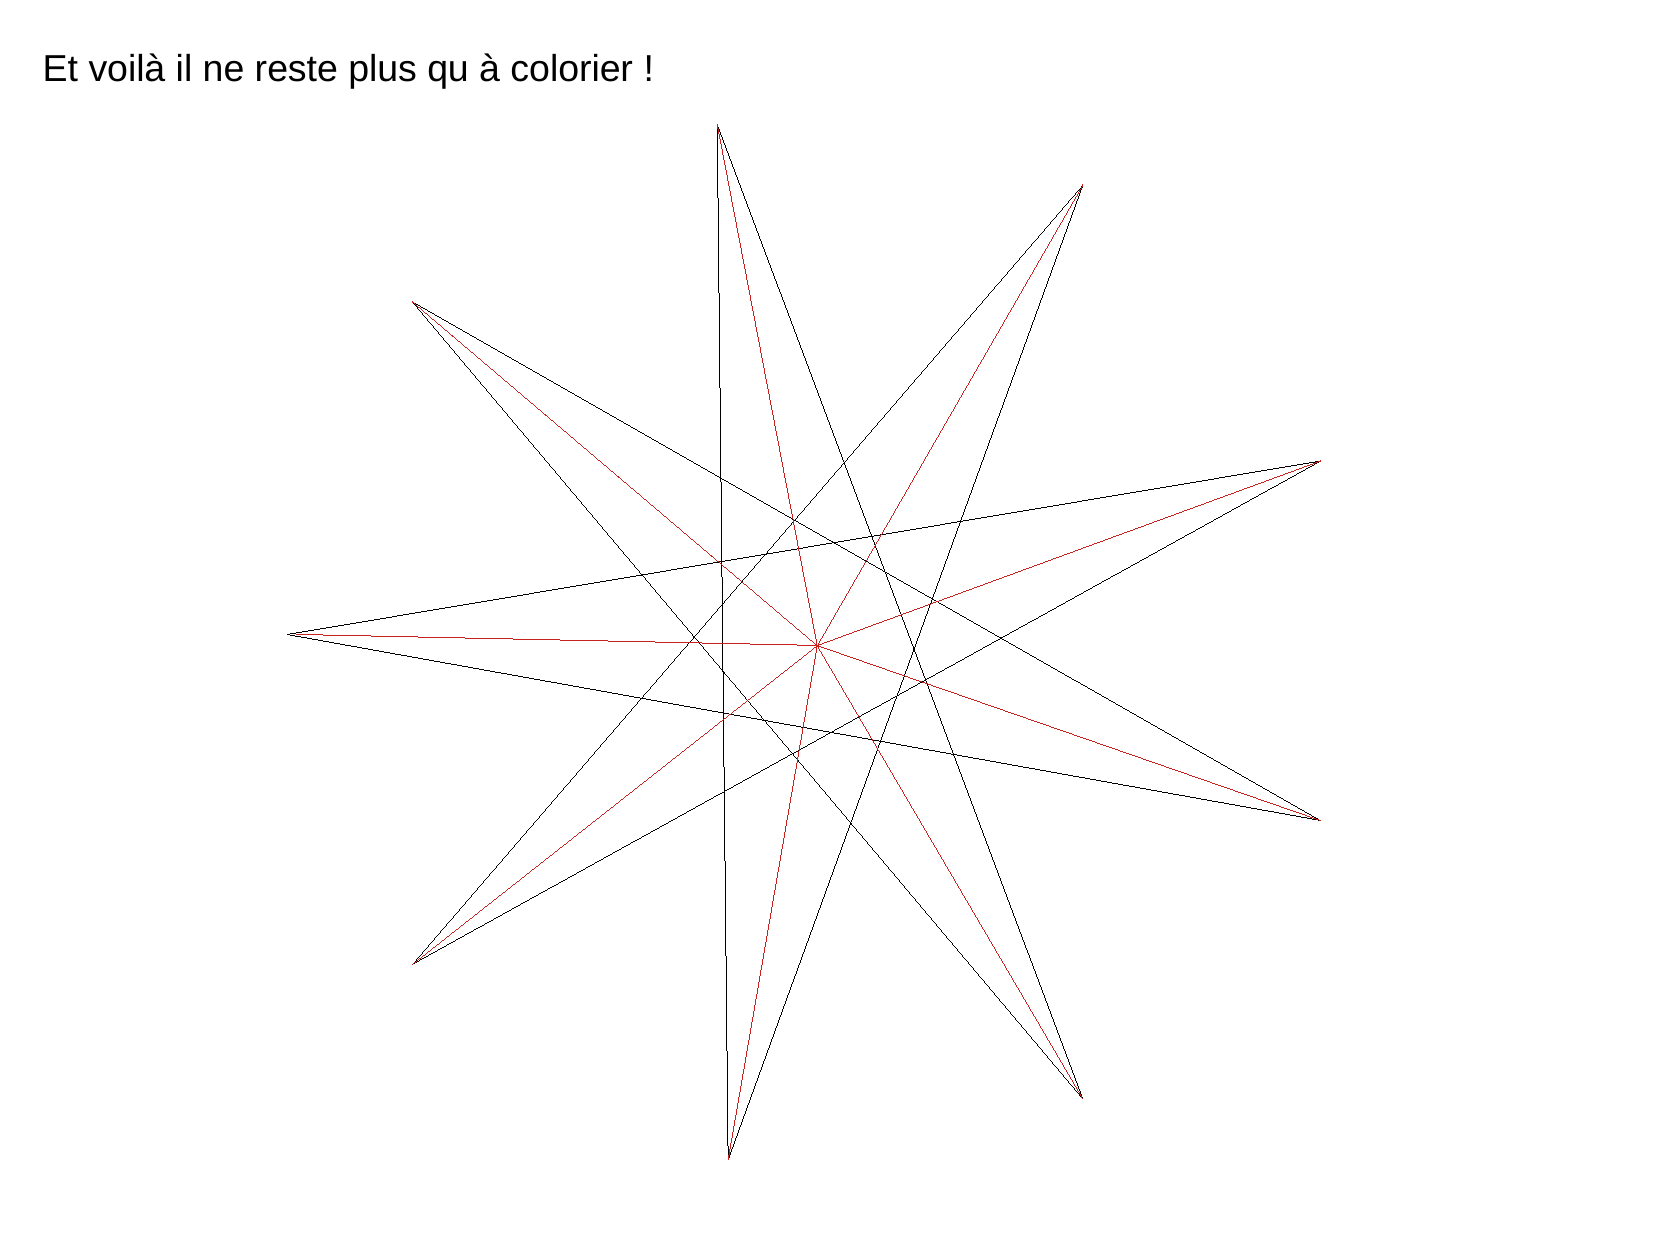

Et voilà il ne reste plus qu à colorier !